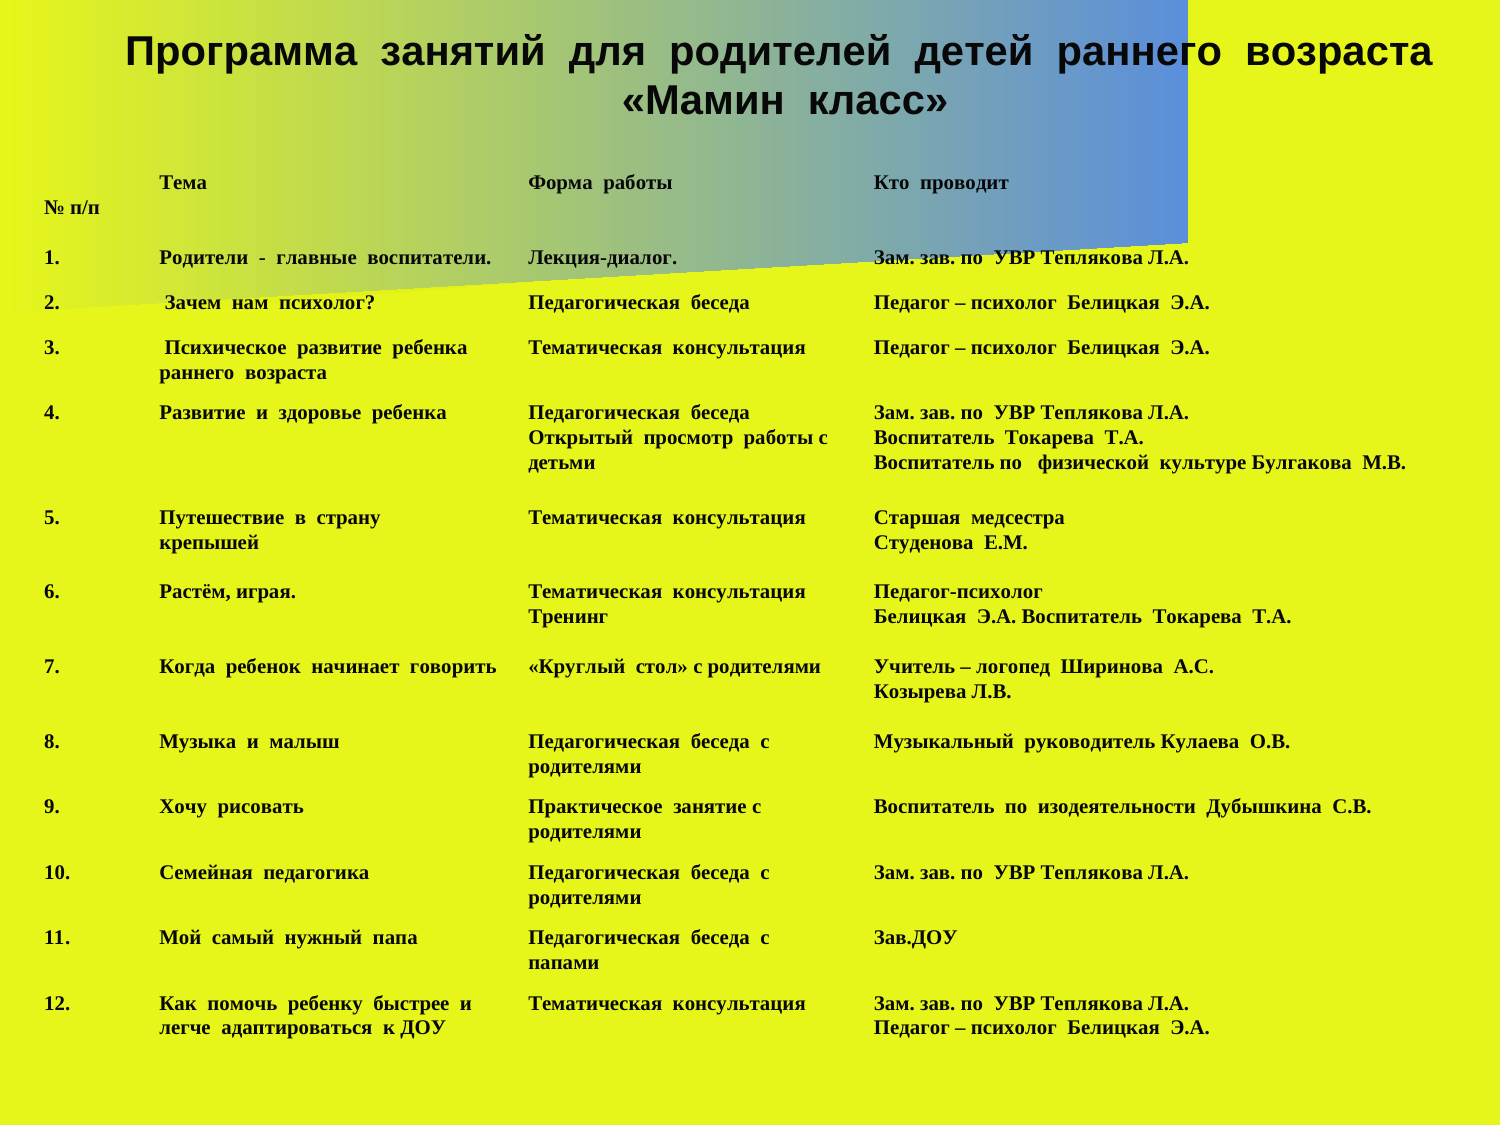

Программа занятий для родителей детей раннего возраста
 «Мамин класс»
| № п/п | Тема | Форма работы | Кто проводит |
| --- | --- | --- | --- |
| 1. | Родители - главные воспитатели. | Лекция-диалог. | Зам. зав. по УВР Теплякова Л.А. |
| 2. | Зачем нам психолог? | Педагогическая беседа | Педагог – психолог Белицкая Э.А. |
| 3. | Психическое развитие ребенка раннего возраста | Тематическая консультация | Педагог – психолог Белицкая Э.А. |
| 4. | Развитие и здоровье ребенка | Педагогическая беседа Открытый просмотр работы с детьми | Зам. зав. по УВР Теплякова Л.А. Воспитатель Токарева Т.А. Воспитатель по физической культуре Булгакова М.В. |
| 5. | Путешествие в страну крепышей | Тематическая консультация | Старшая медсестра Студенова Е.М. |
| 6. | Растём, играя. | Тематическая консультация Тренинг | Педагог-психолог Белицкая Э.А. Воспитатель Токарева Т.А. |
| 7. | Когда ребенок начинает говорить | «Круглый стол» с родителями | Учитель – логопед Ширинова А.С. Козырева Л.В. |
| 8. | Музыка и малыш | Педагогическая беседа с родителями | Музыкальный руководитель Кулаева О.В. |
| 9. | Хочу рисовать | Практическое занятие с родителями | Воспитатель по изодеятельности Дубышкина С.В. |
| 10. | Семейная педагогика | Педагогическая беседа с родителями | Зам. зав. по УВР Теплякова Л.А. |
| 11. | Мой самый нужный папа | Педагогическая беседа с папами | Зав.ДОУ |
| 12. | Как помочь ребенку быстрее и легче адаптироваться к ДОУ | Тематическая консультация | Зам. зав. по УВР Теплякова Л.А. Педагог – психолог Белицкая Э.А. |